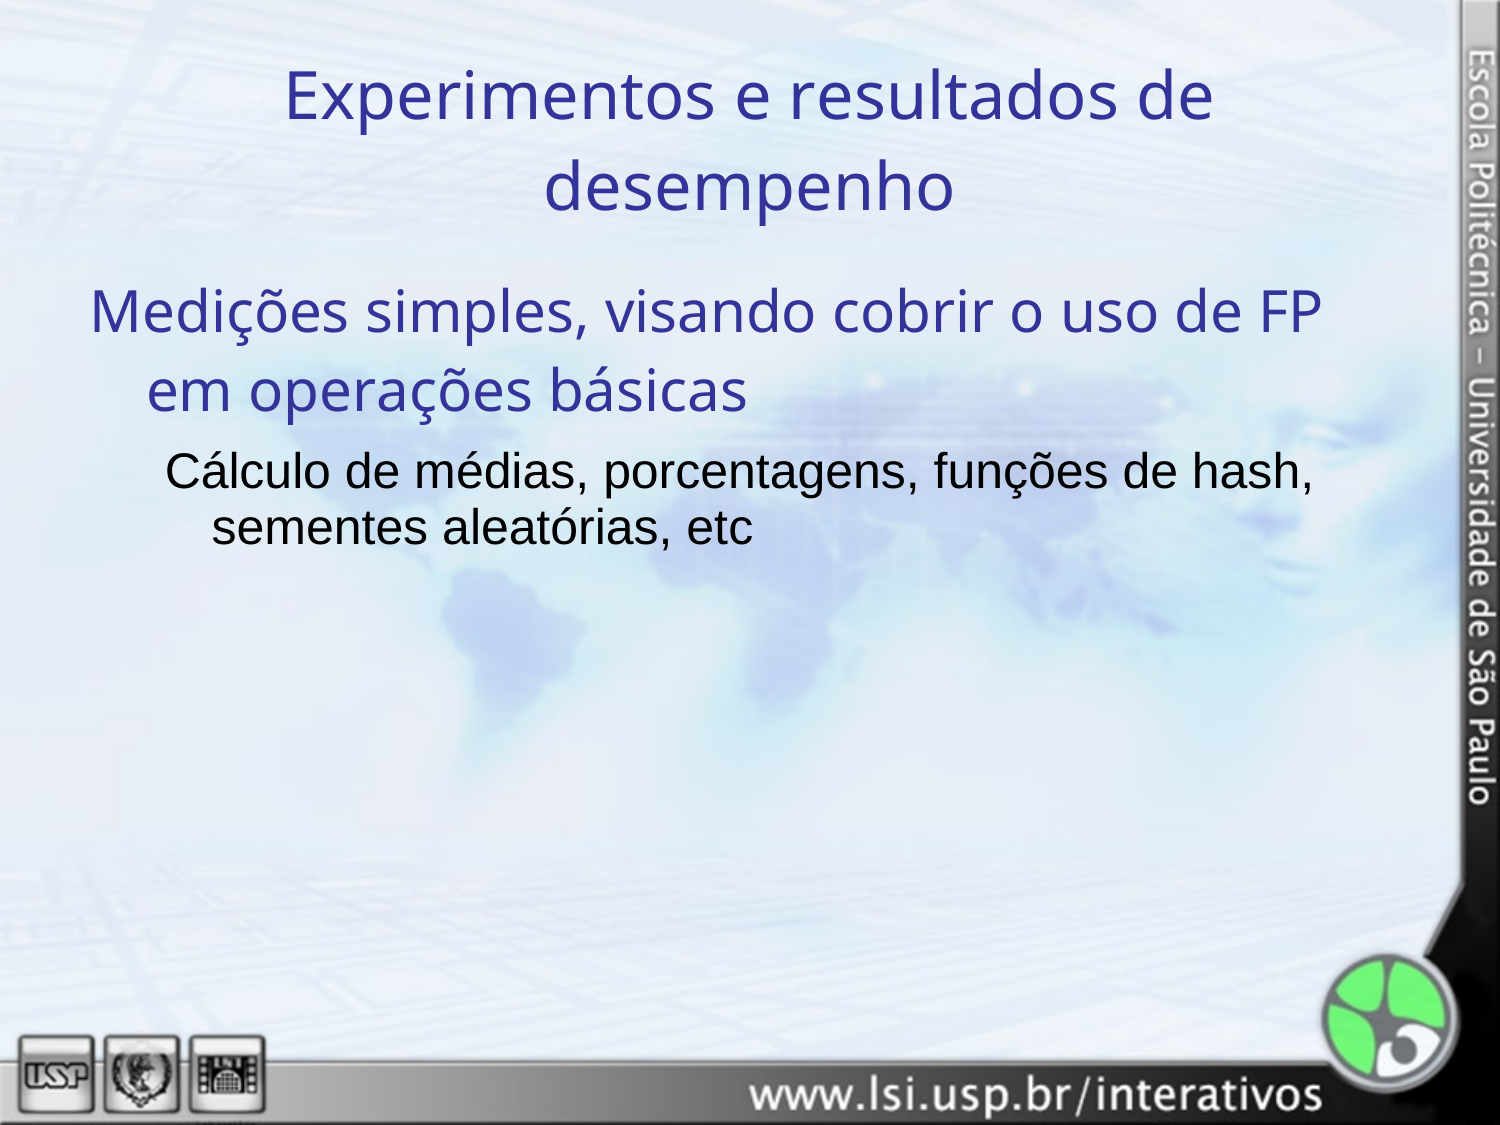

# Experimentos e resultados de desempenho
Medições simples, visando cobrir o uso de FP em operações básicas
Cálculo de médias, porcentagens, funções de hash, sementes aleatórias, etc